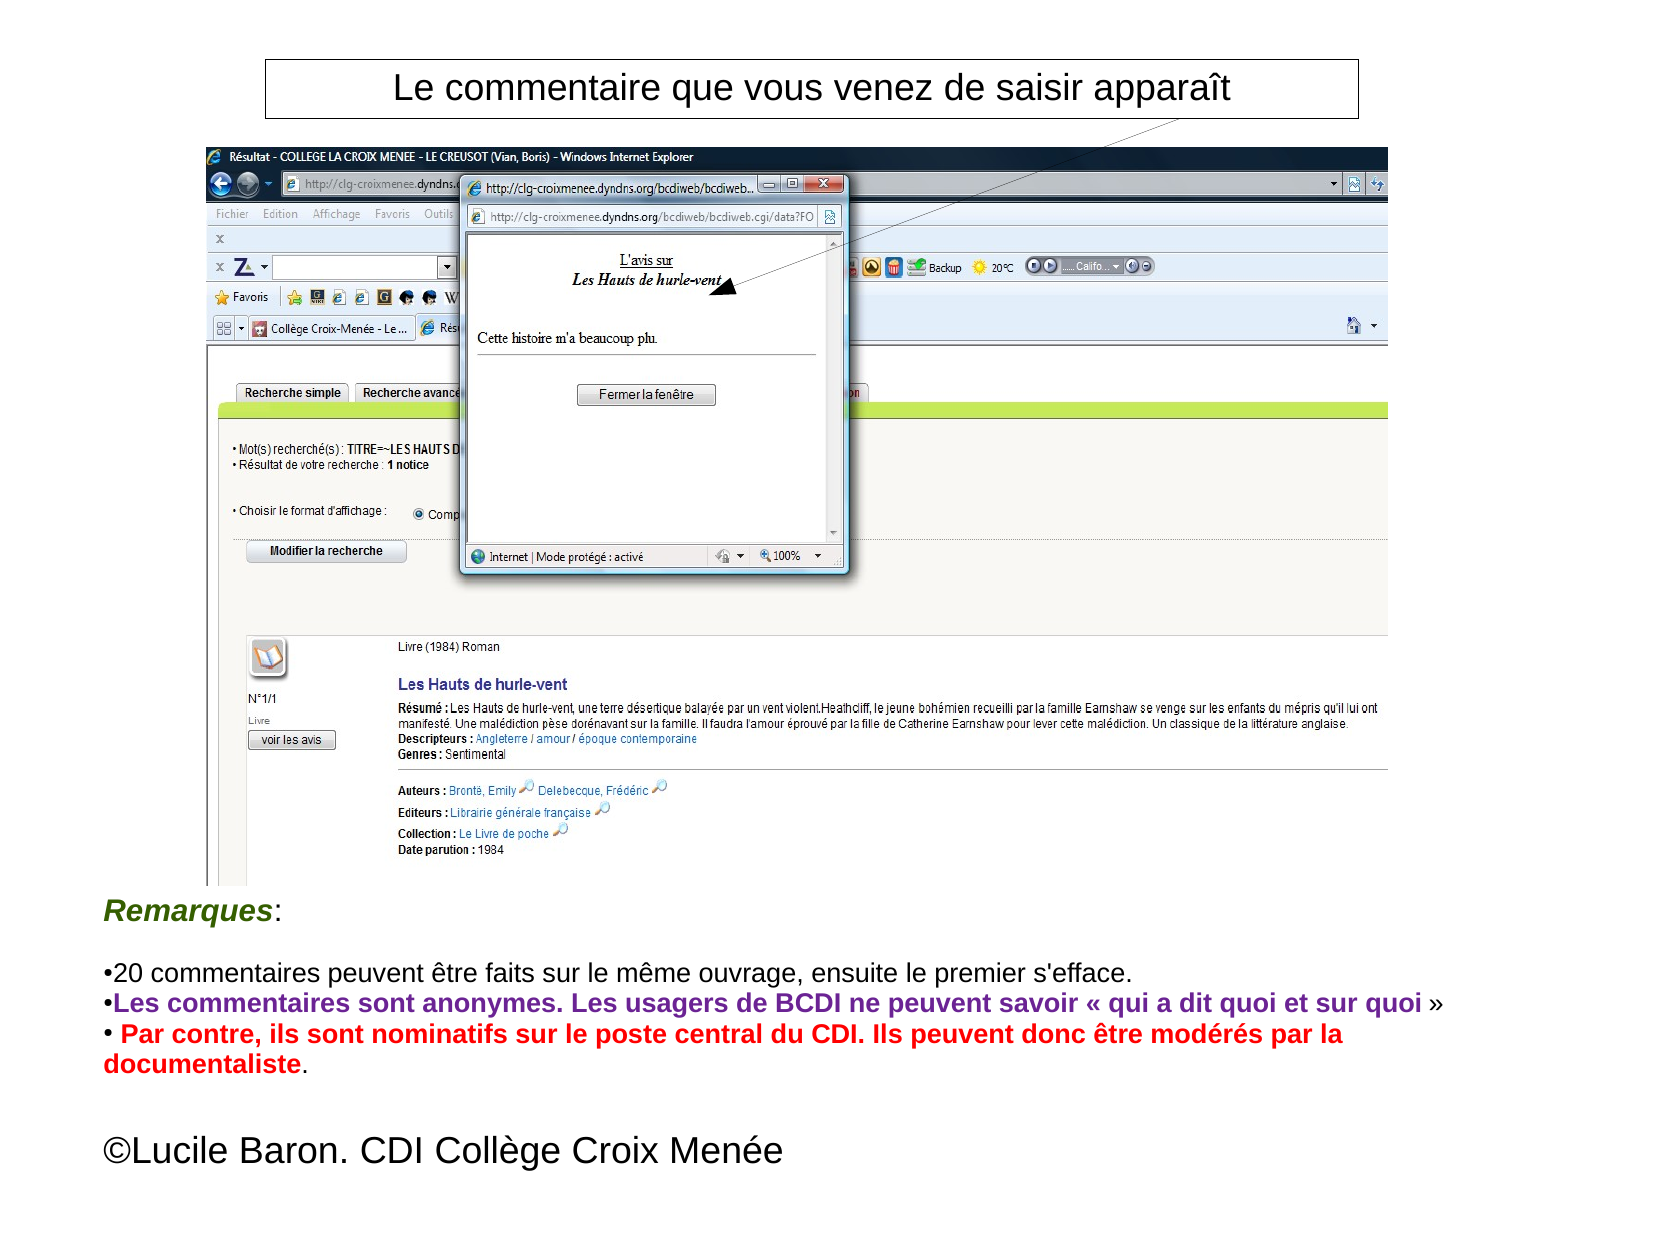

Le commentaire que vous venez de saisir apparaît
Remarques:
20 commentaires peuvent être faits sur le même ouvrage, ensuite le premier s'efface.
Les commentaires sont anonymes. Les usagers de BCDI ne peuvent savoir « qui a dit quoi et sur quoi »
 Par contre, ils sont nominatifs sur le poste central du CDI. Ils peuvent donc être modérés par la documentaliste.
©Lucile Baron. CDI Collège Croix Menée